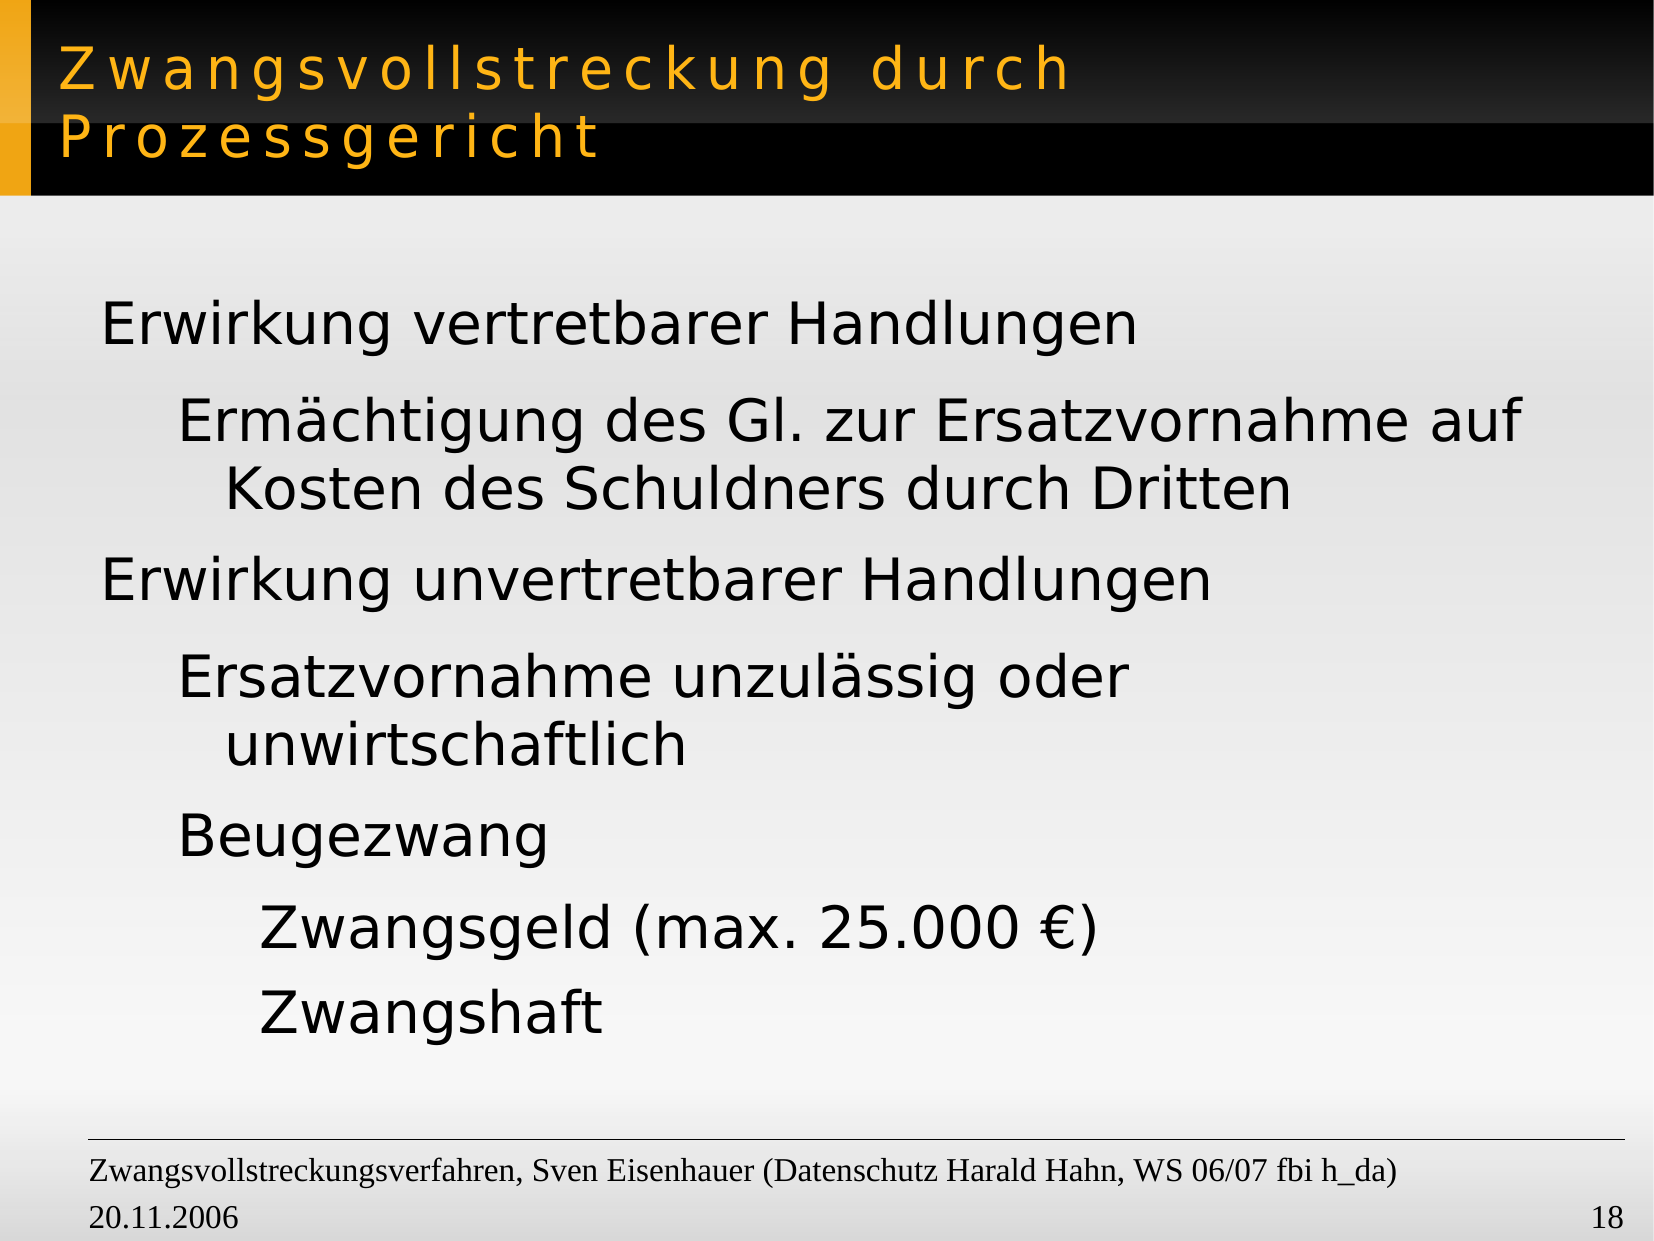

# Zwangsvollstreckung durch Prozessgericht
Erwirkung vertretbarer Handlungen
Ermächtigung des Gl. zur Ersatzvornahme auf Kosten des Schuldners durch Dritten
Erwirkung unvertretbarer Handlungen
Ersatzvornahme unzulässig oder unwirtschaftlich
Beugezwang
Zwangsgeld (max. 25.000 €)
Zwangshaft
Zwangsvollstreckungsverfahren, Sven Eisenhauer (Datenschutz Harald Hahn, WS 06/07 fbi h_da)
20.11.2006
18